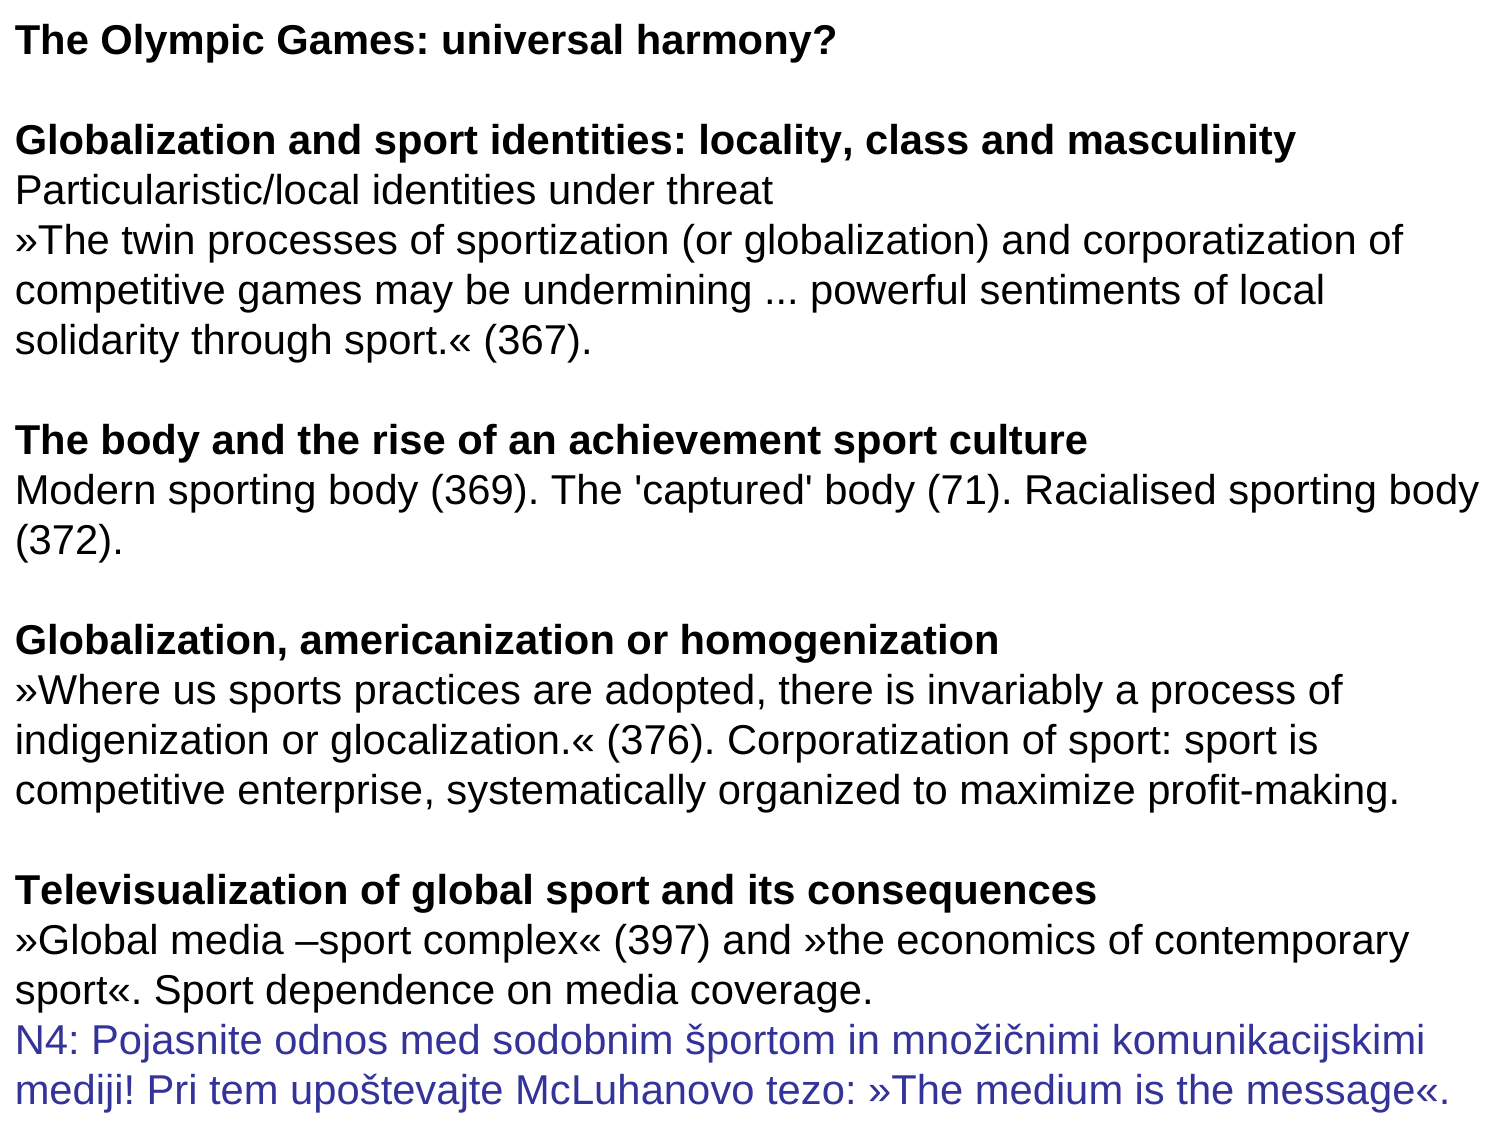

The Olympic Games: universal harmony?
Globalization and sport identities: locality, class and masculinity
Particularistic/local identities under threat
»The twin processes of sportization (or globalization) and corporatization of competitive games may be undermining ... powerful sentiments of local solidarity through sport.« (367).
The body and the rise of an achievement sport culture
Modern sporting body (369). The 'captured' body (71). Racialised sporting body (372).
Globalization, americanization or homogenization
»Where us sports practices are adopted, there is invariably a process of indigenization or glocalization.« (376). Corporatization of sport: sport is competitive enterprise, systematically organized to maximize profit-making.
Televisualization of global sport and its consequences
»Global media –sport complex« (397) and »the economics of contemporary sport«. Sport dependence on media coverage.
N4: Pojasnite odnos med sodobnim športom in množičnimi komunikacijskimi mediji! Pri tem upoštevajte McLuhanovo tezo: »The medium is the message«.